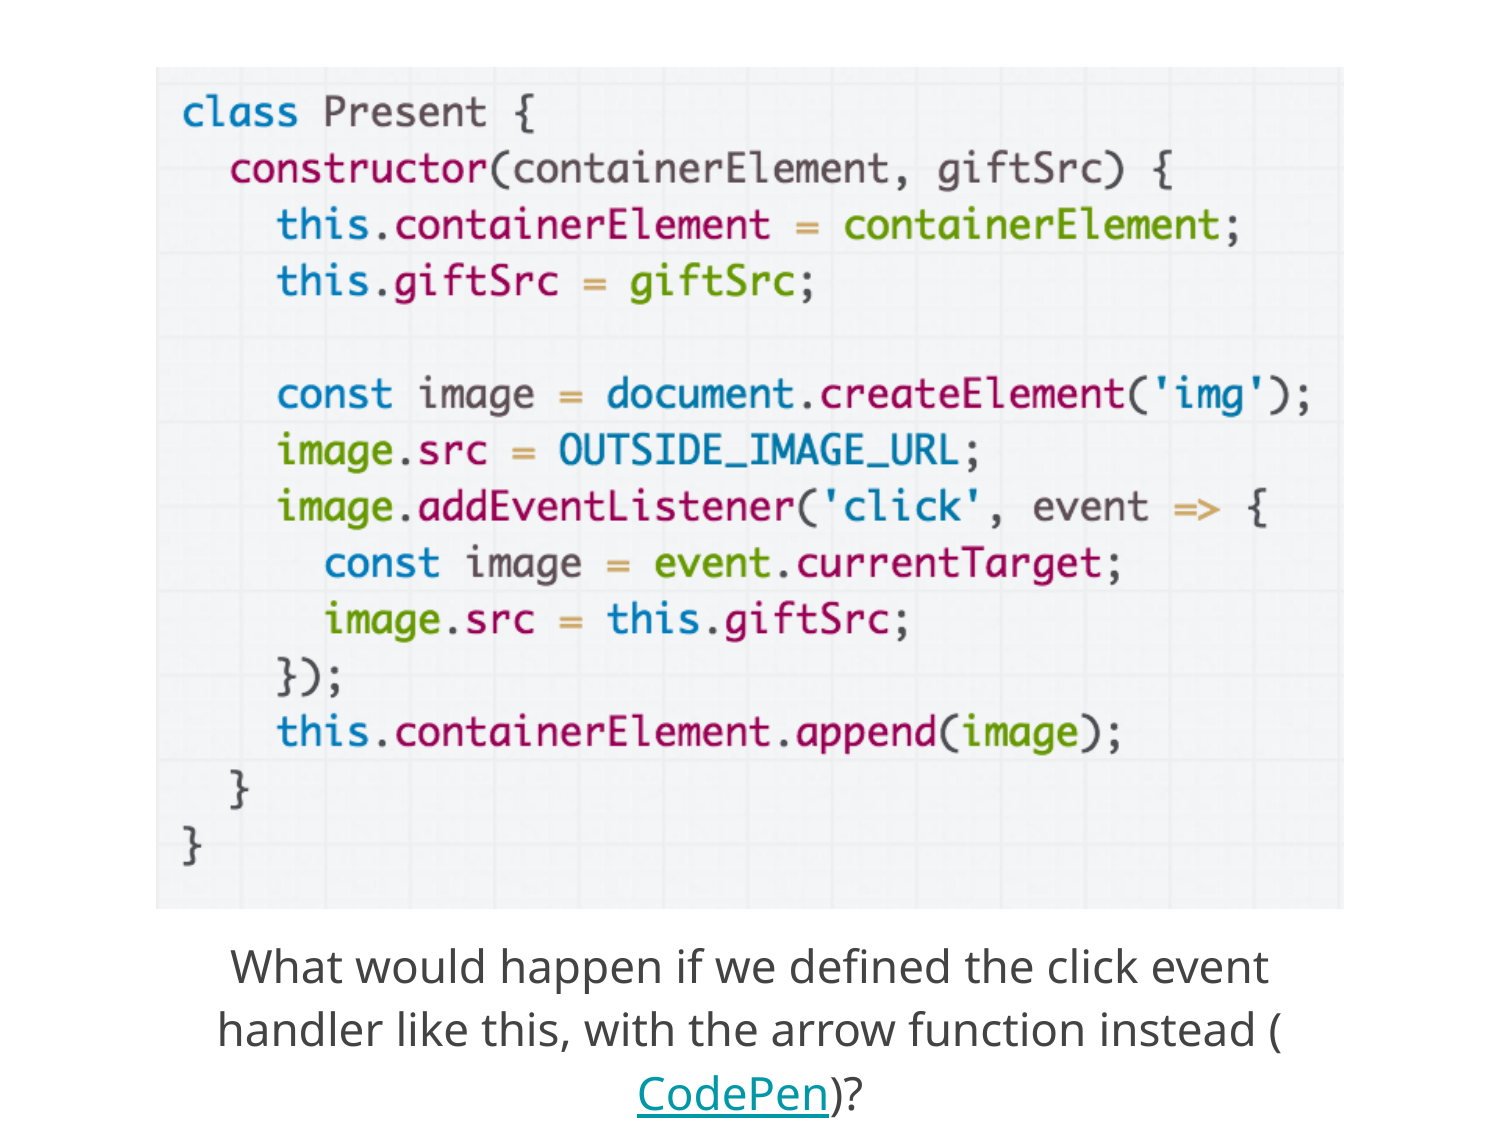

# What would happen if we defined the click event handler like this, with the arrow function instead (CodePen)?